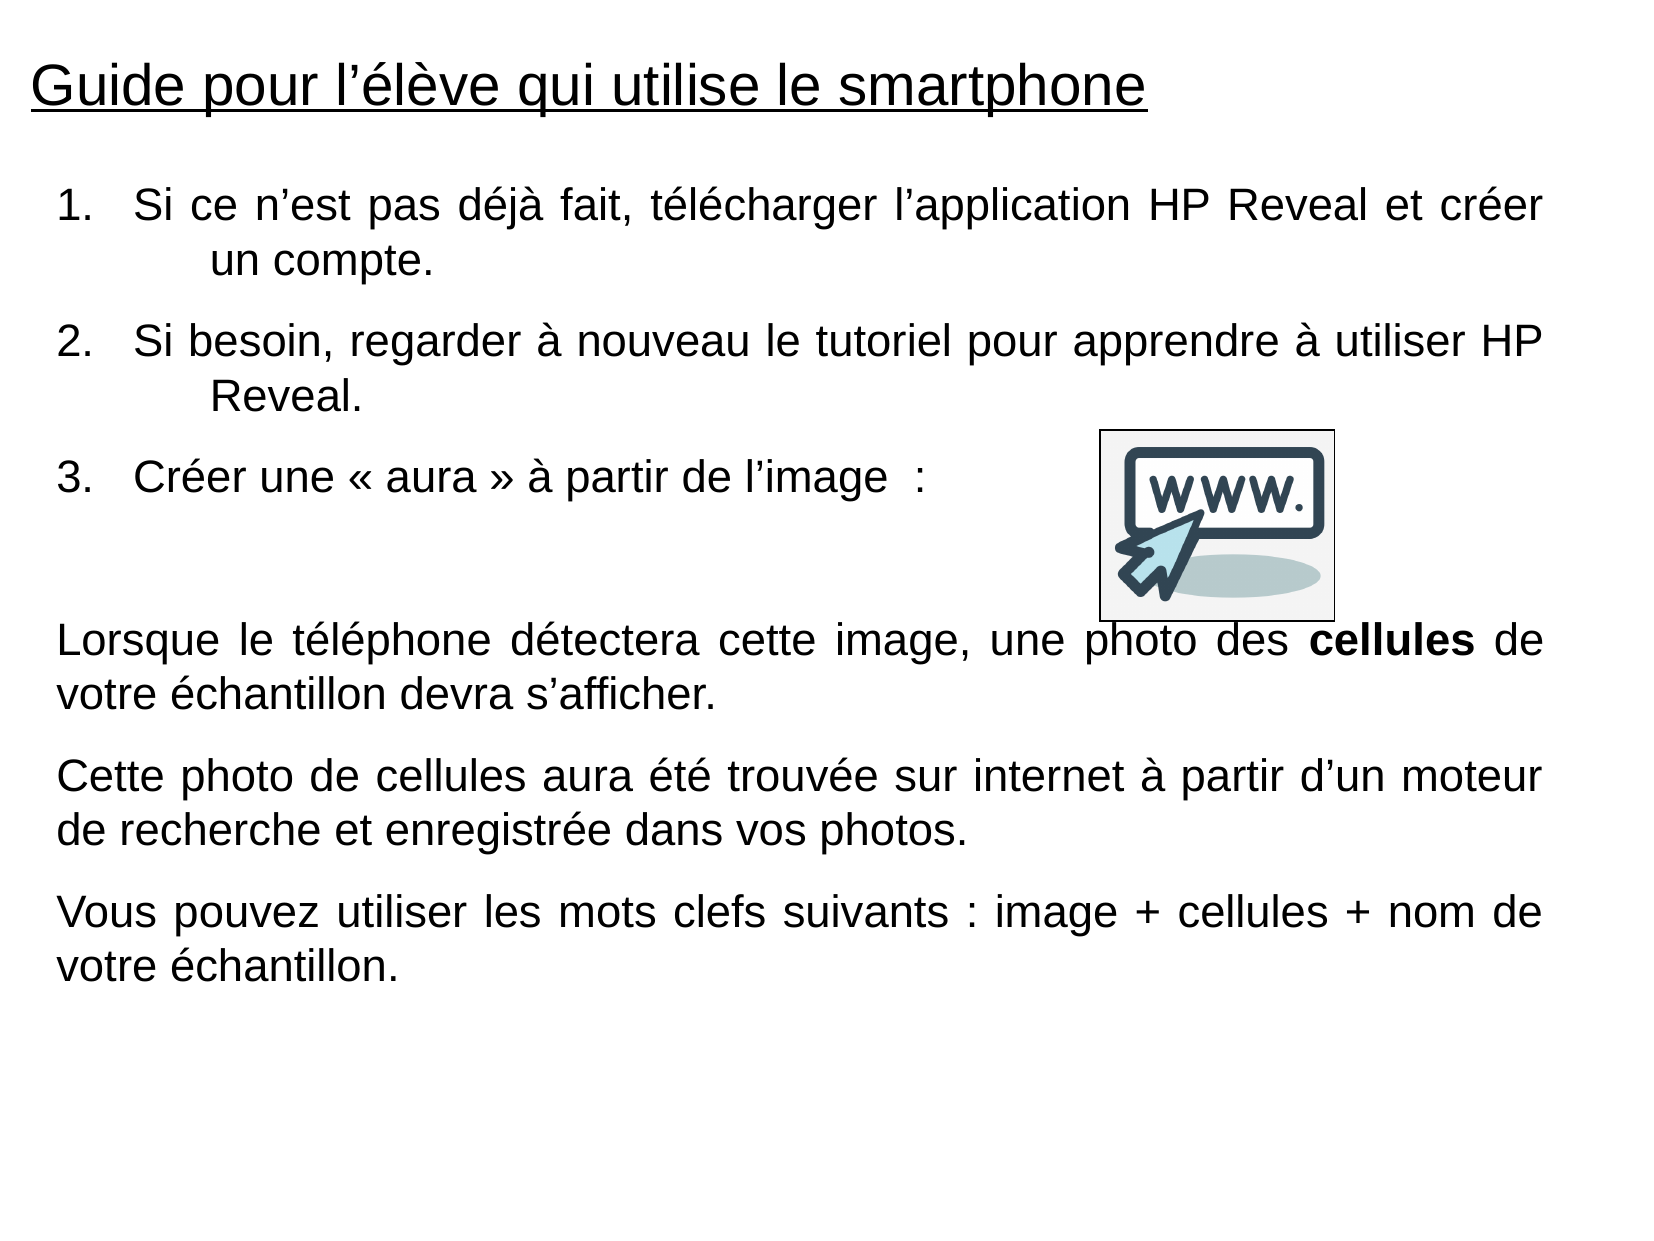

# Guide pour l’élève qui utilise le smartphone
Si ce n’est pas déjà fait, télécharger l’application HP Reveal et créer un compte.
Si besoin, regarder à nouveau le tutoriel pour apprendre à utiliser HP Reveal.
Créer une « aura » à partir de l’image :
Lorsque le téléphone détectera cette image, une photo des cellules de votre échantillon devra s’afficher.
Cette photo de cellules aura été trouvée sur internet à partir d’un moteur de recherche et enregistrée dans vos photos.
Vous pouvez utiliser les mots clefs suivants : image + cellules + nom de votre échantillon.